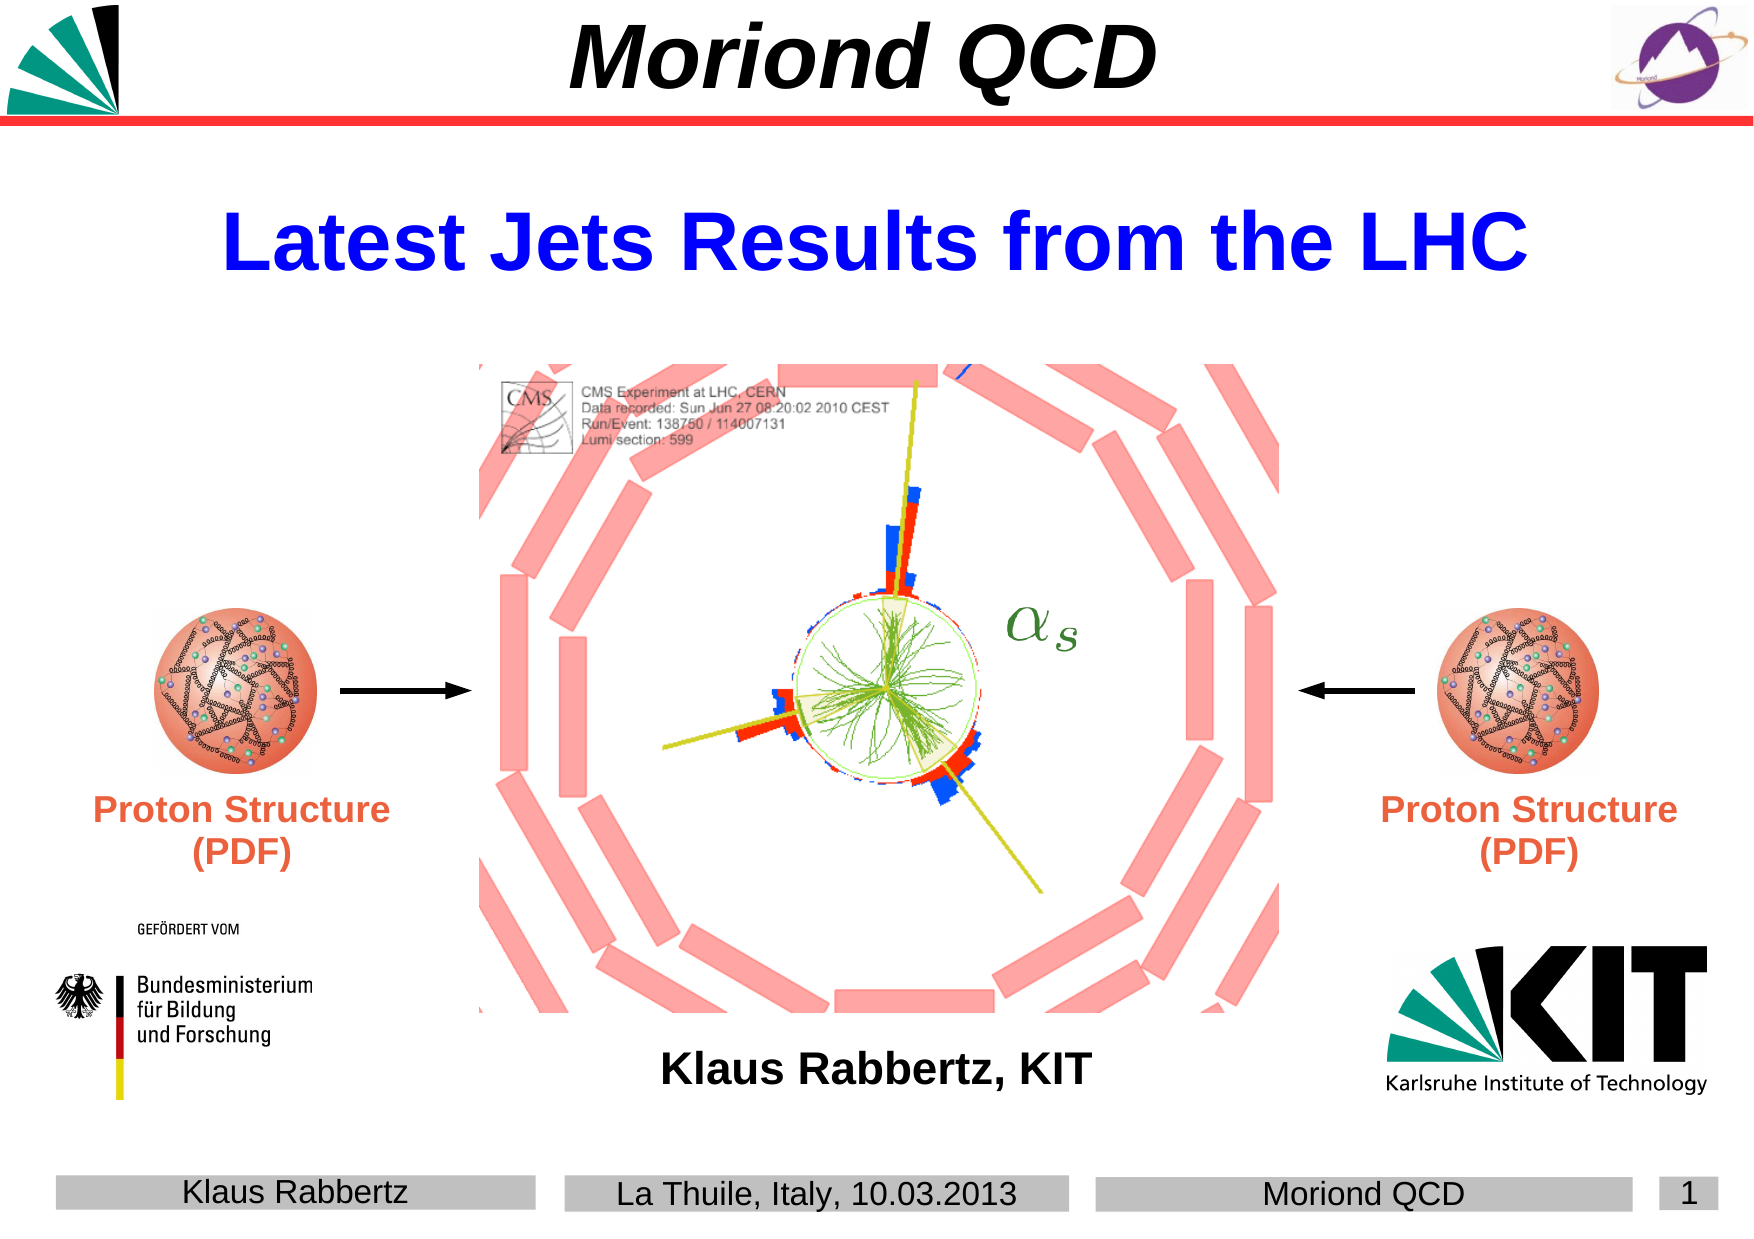

# Moriond QCD
Latest Jets Results from the LHC
Proton Structure
(PDF)
Proton Structure
(PDF)
Klaus Rabbertz, KIT